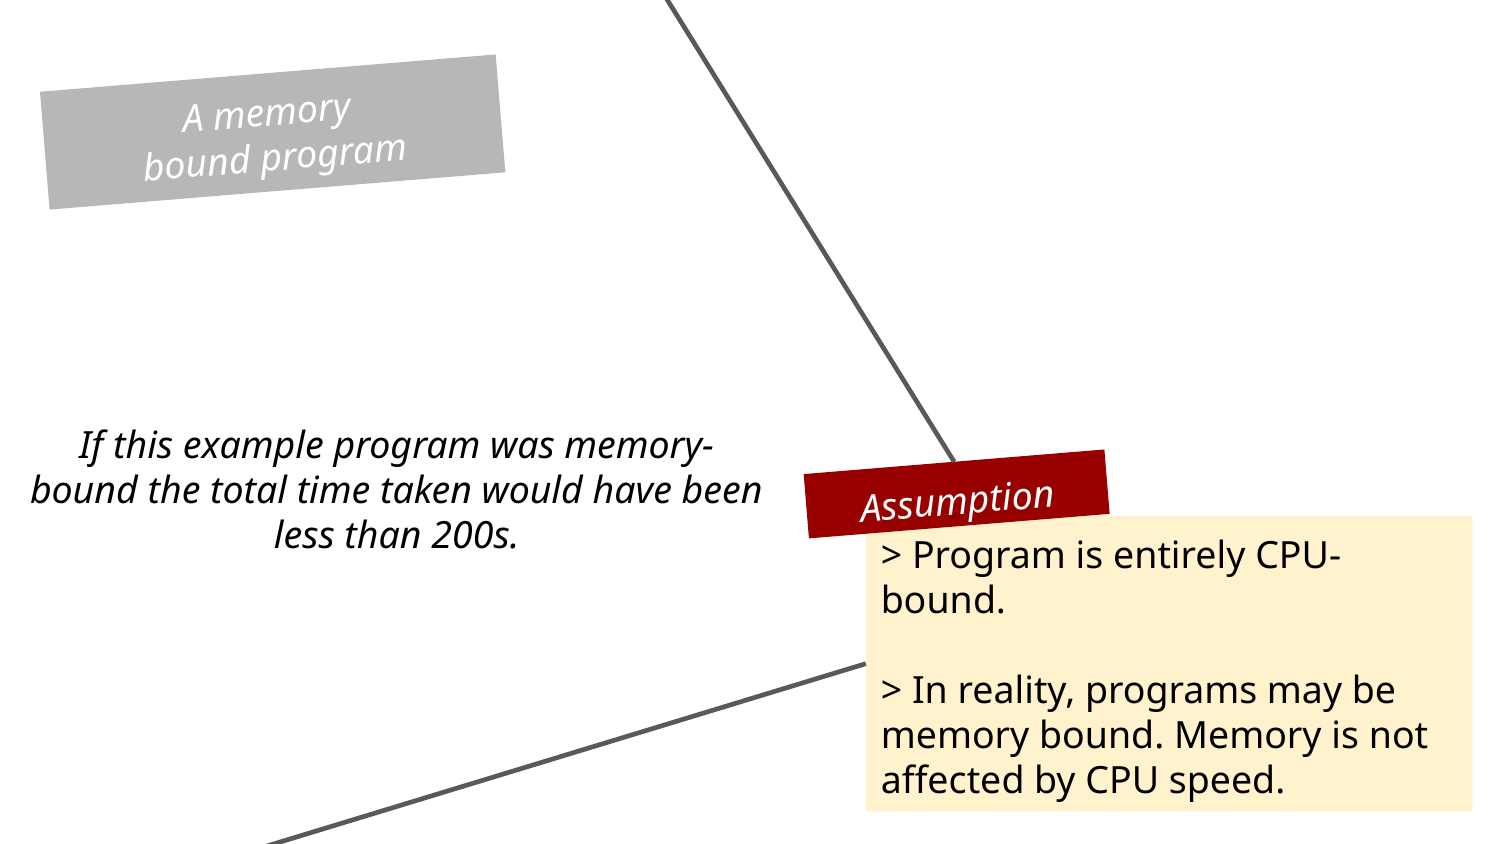

A memory
bound program
Assumption
If this example program was memory-bound the total time taken would have been less than 200s.
> Program is entirely CPU-bound.
> In reality, programs may be memory bound. Memory is not affected by CPU speed.